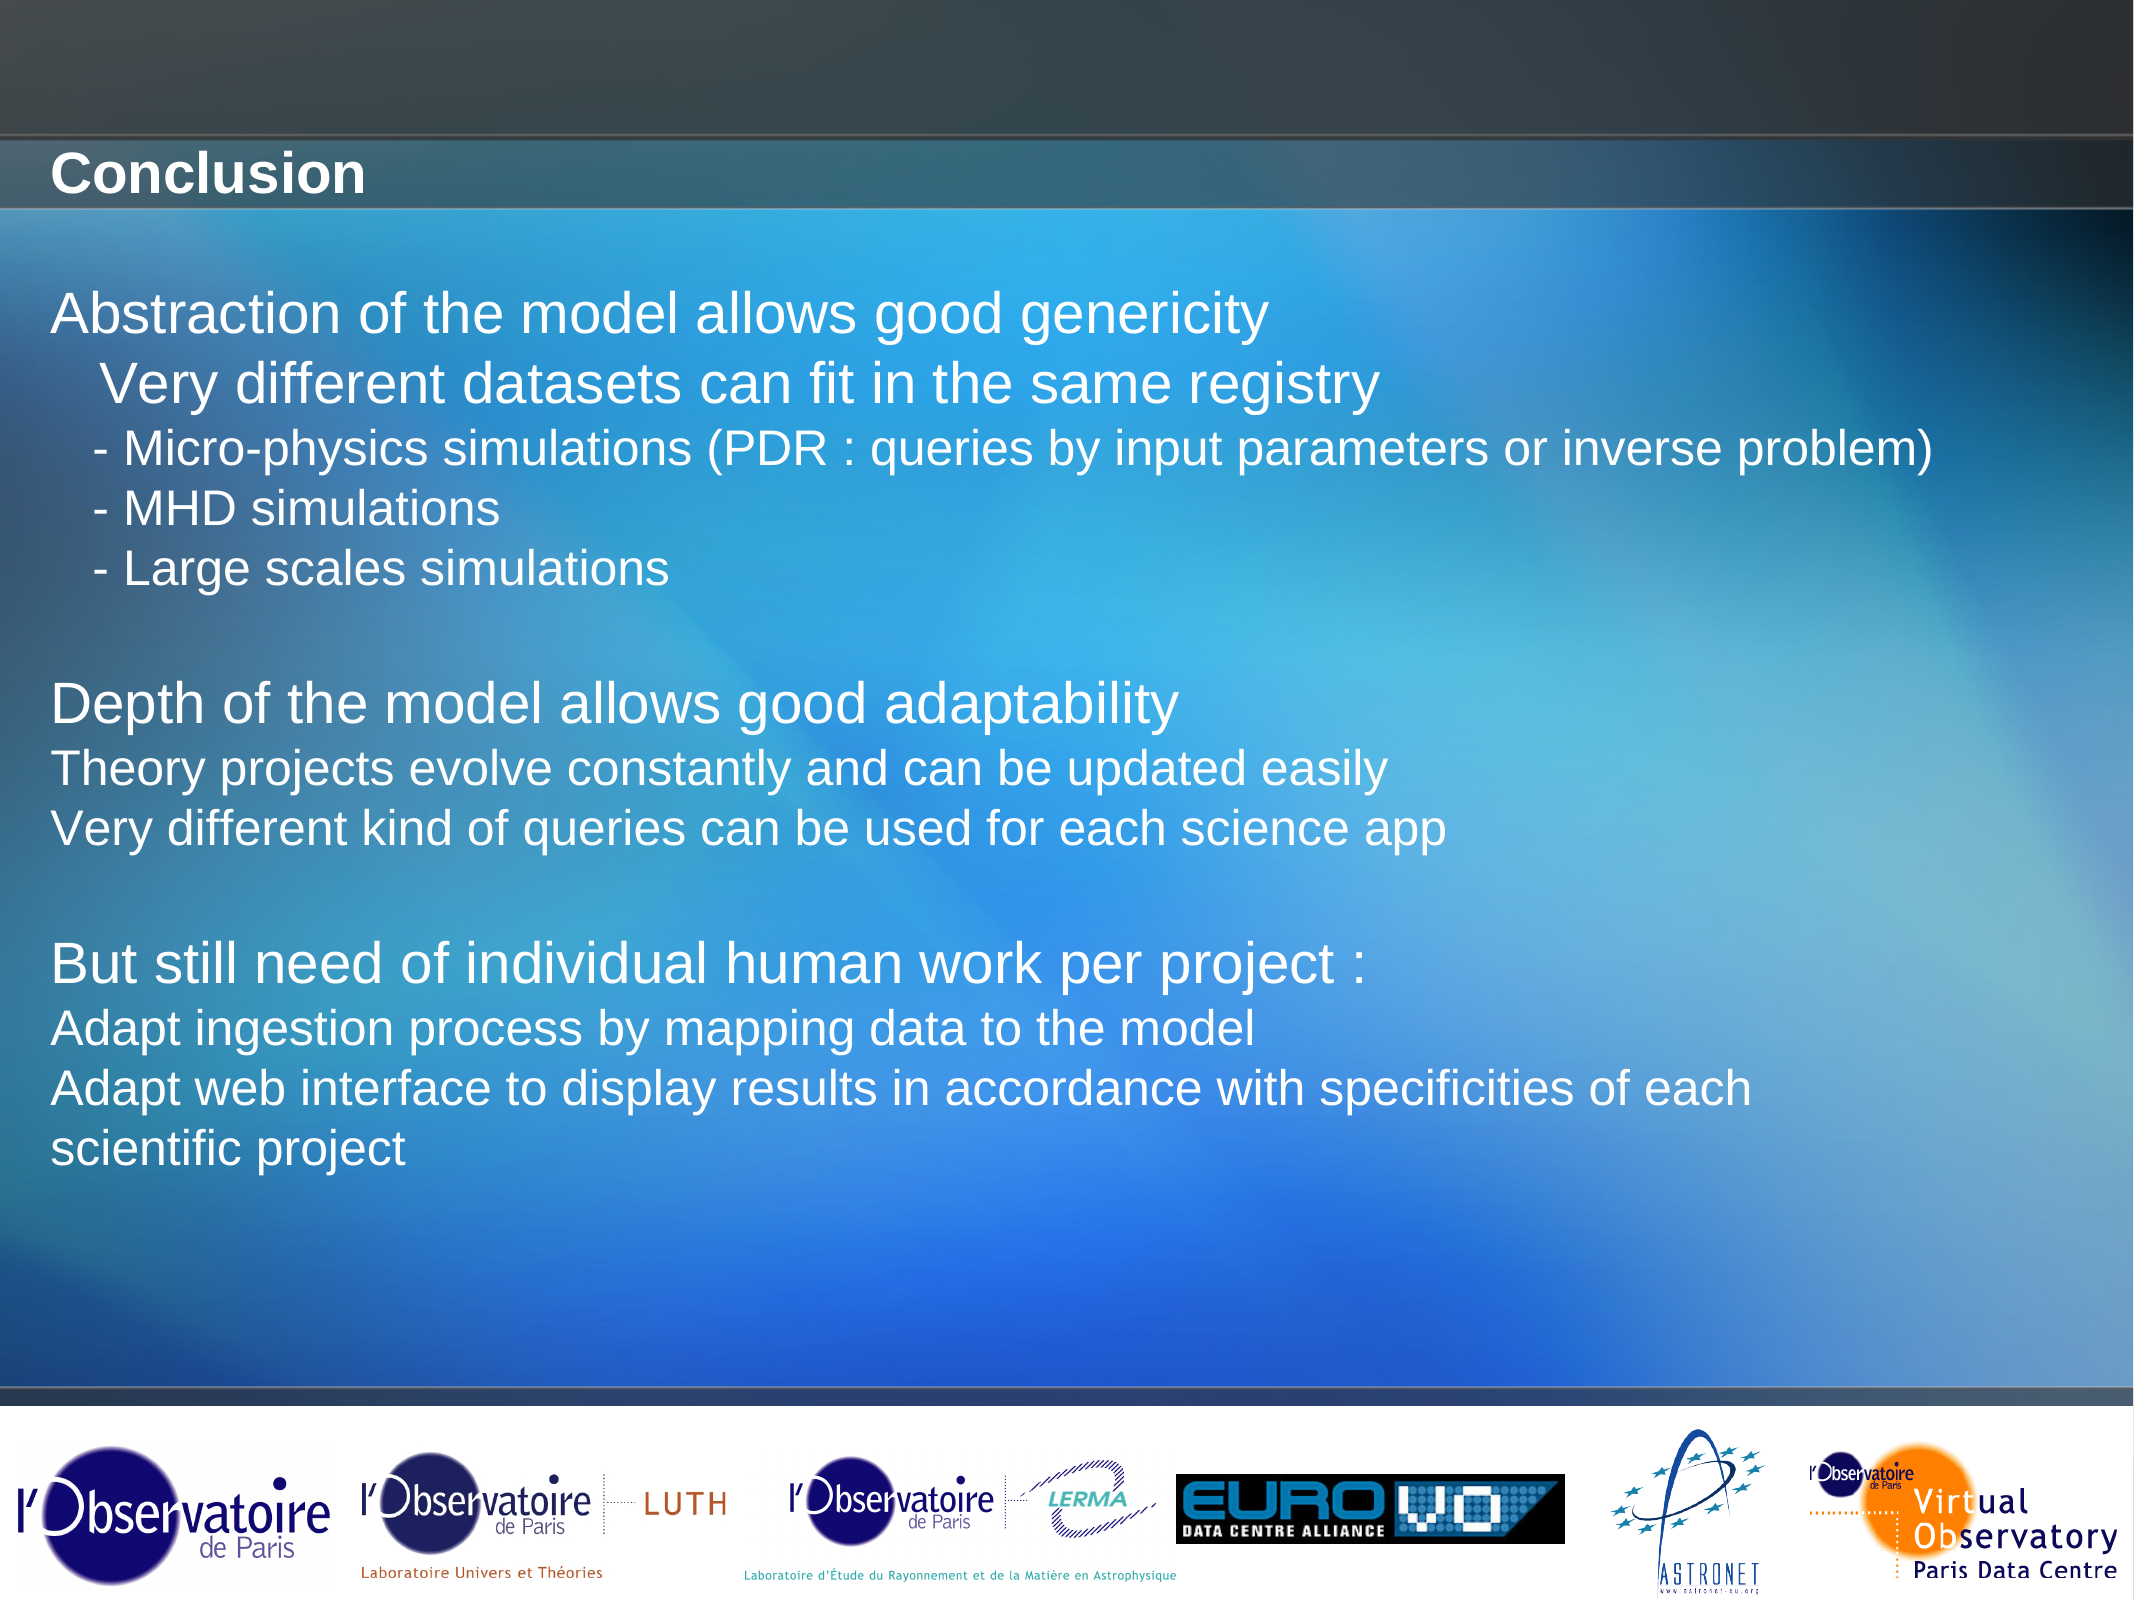

Conclusion
Abstraction of the model allows good genericity
 Very different datasets can fit in the same registry
 - Micro-physics simulations (PDR : queries by input parameters or inverse problem)
 - MHD simulations
 - Large scales simulations
Depth of the model allows good adaptability
Theory projects evolve constantly and can be updated easily
Very different kind of queries can be used for each science app
But still need of individual human work per project :
Adapt ingestion process by mapping data to the model
Adapt web interface to display results in accordance with specificities of each
scientific project
Franck Le Petit
LUTH - VO-Paris Datacentre
VO-Paris Datacentre